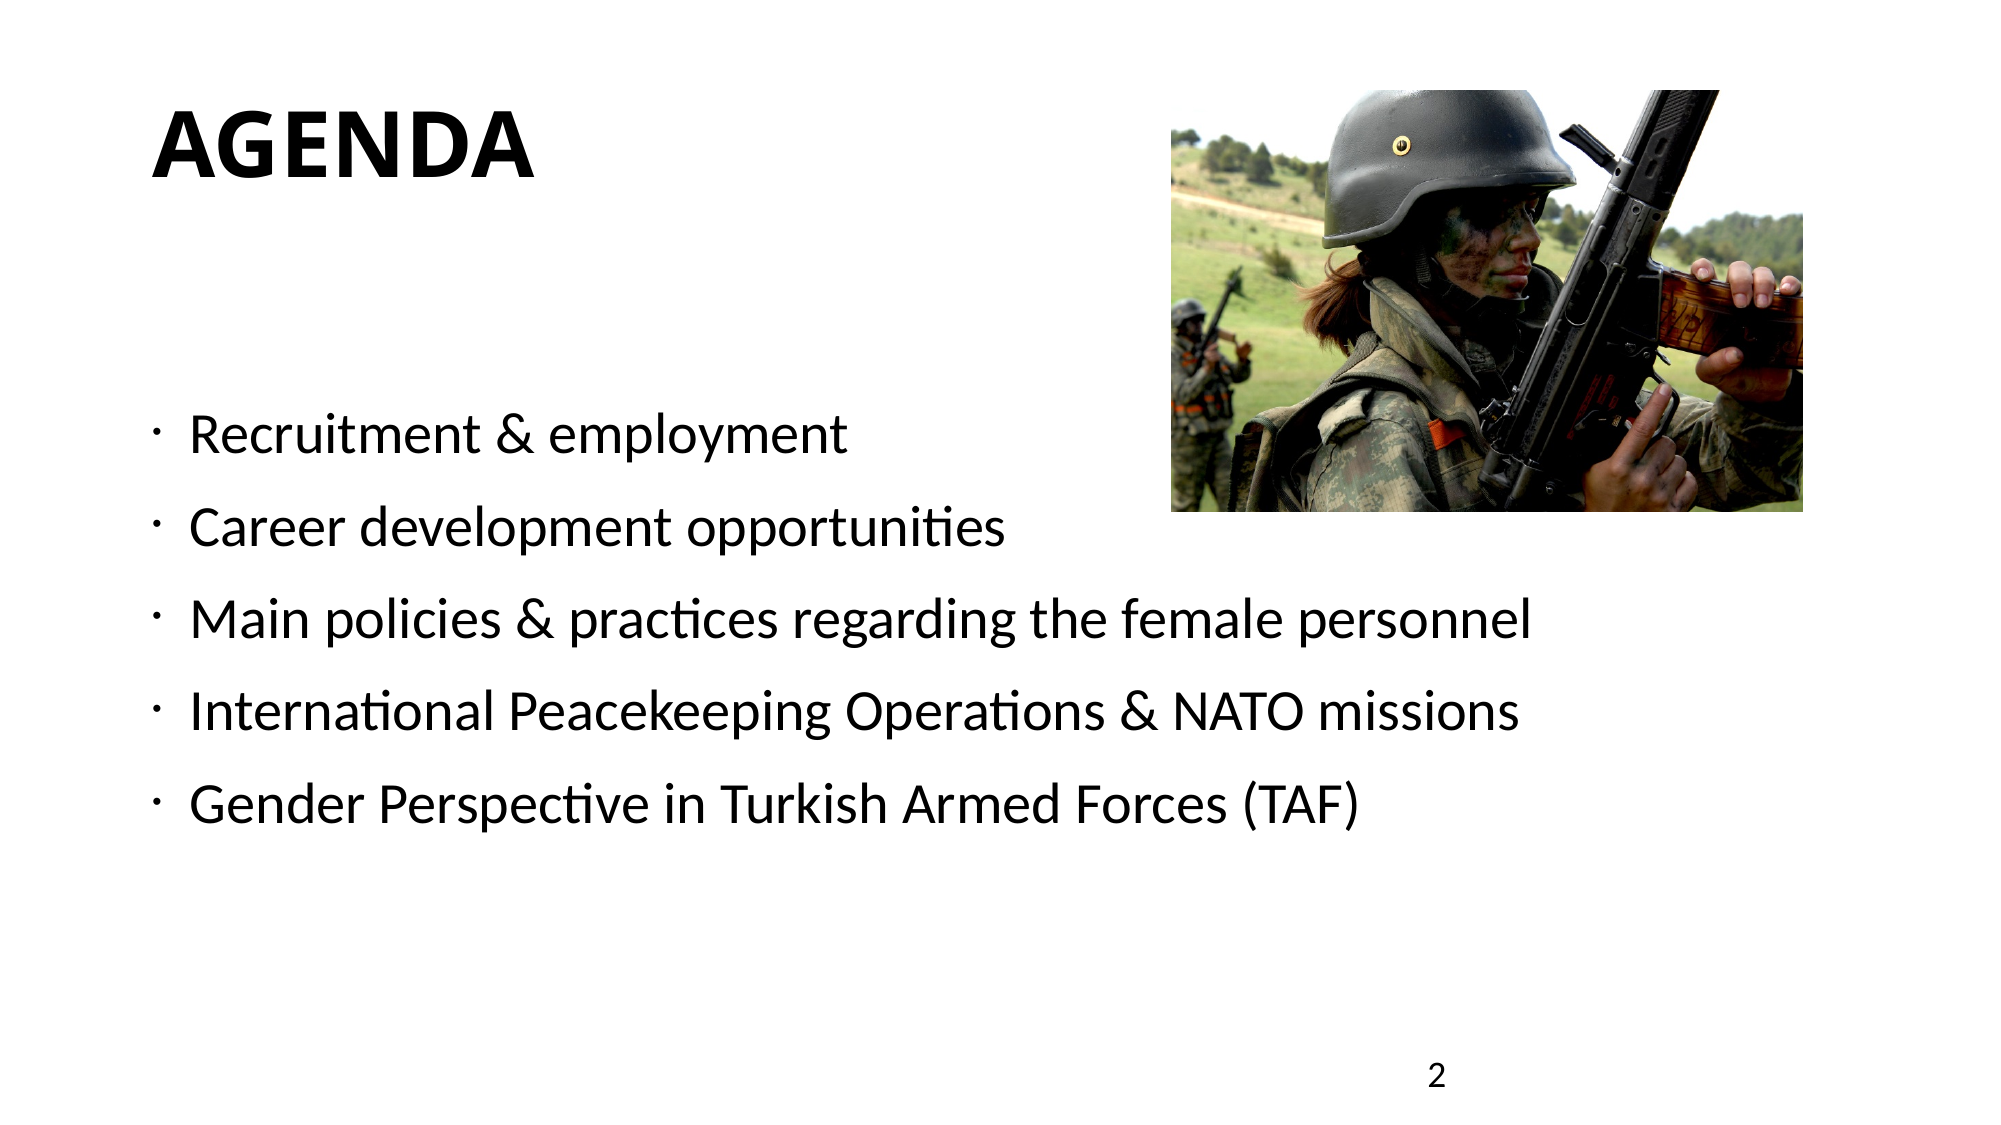

# AGENDA
Recruitment & employment
Career development opportunities
Main policies & practices regarding the female personnel
International Peacekeeping Operations & NATO missions
Gender Perspective in Turkish Armed Forces (TAF)